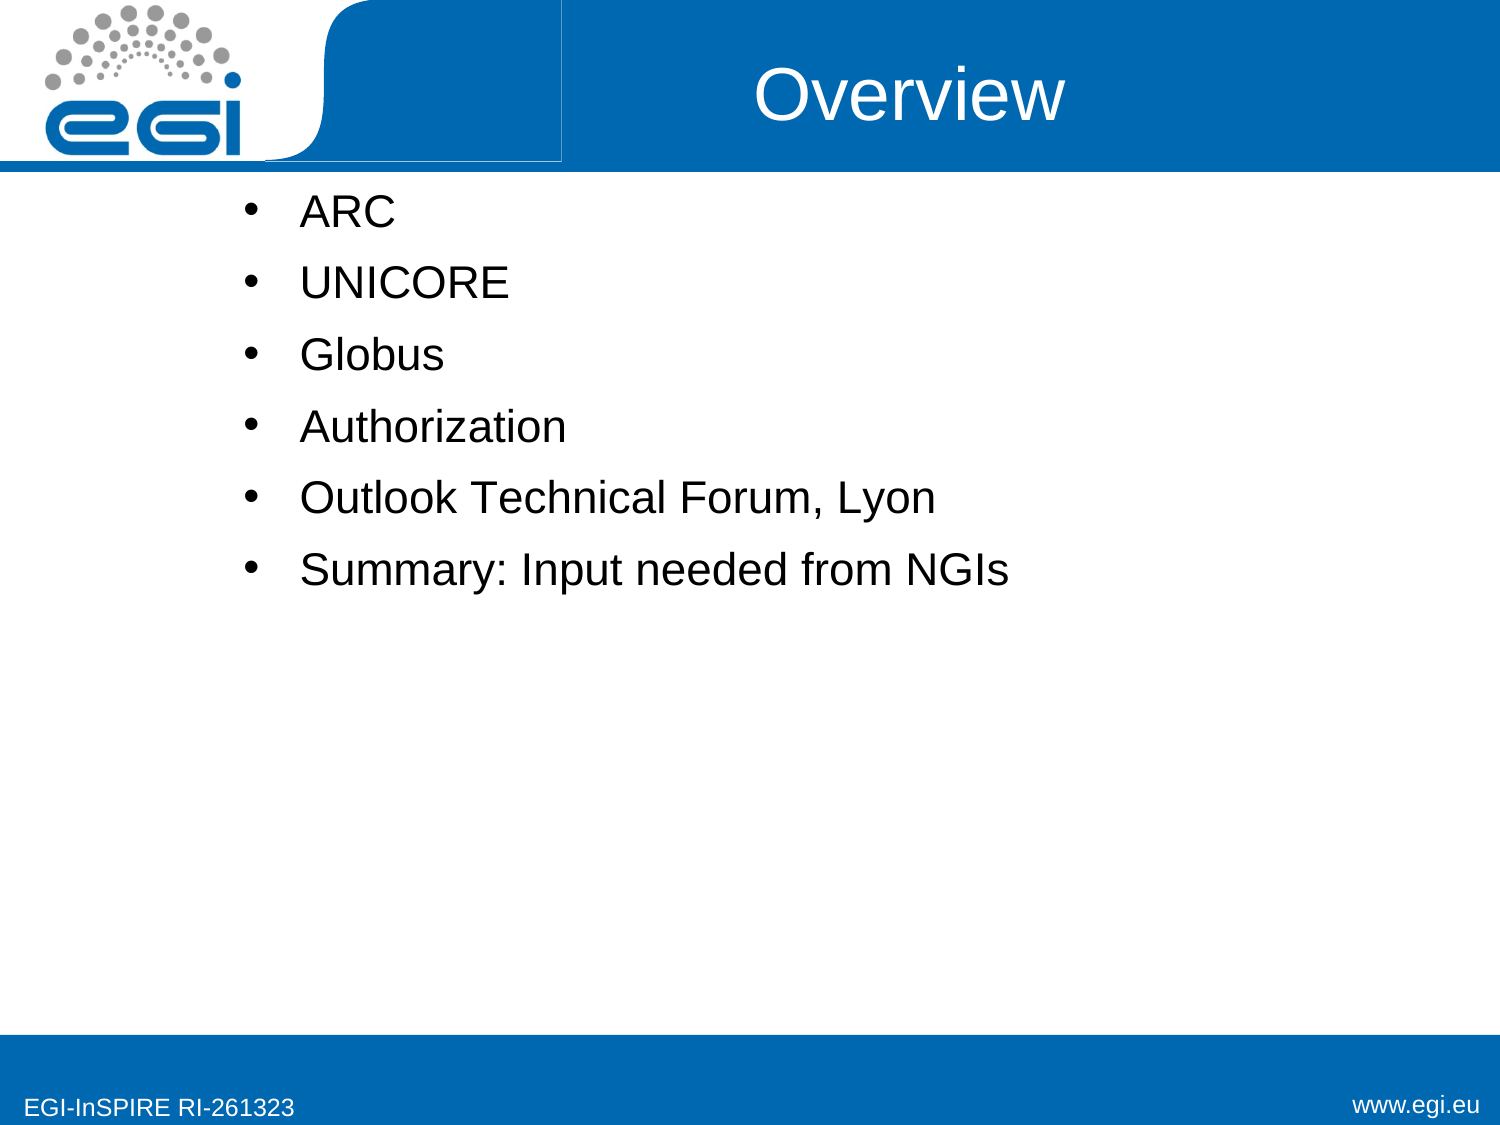

# Overview
ARC
UNICORE
Globus
Authorization
Outlook Technical Forum, Lyon
Summary: Input needed from NGIs